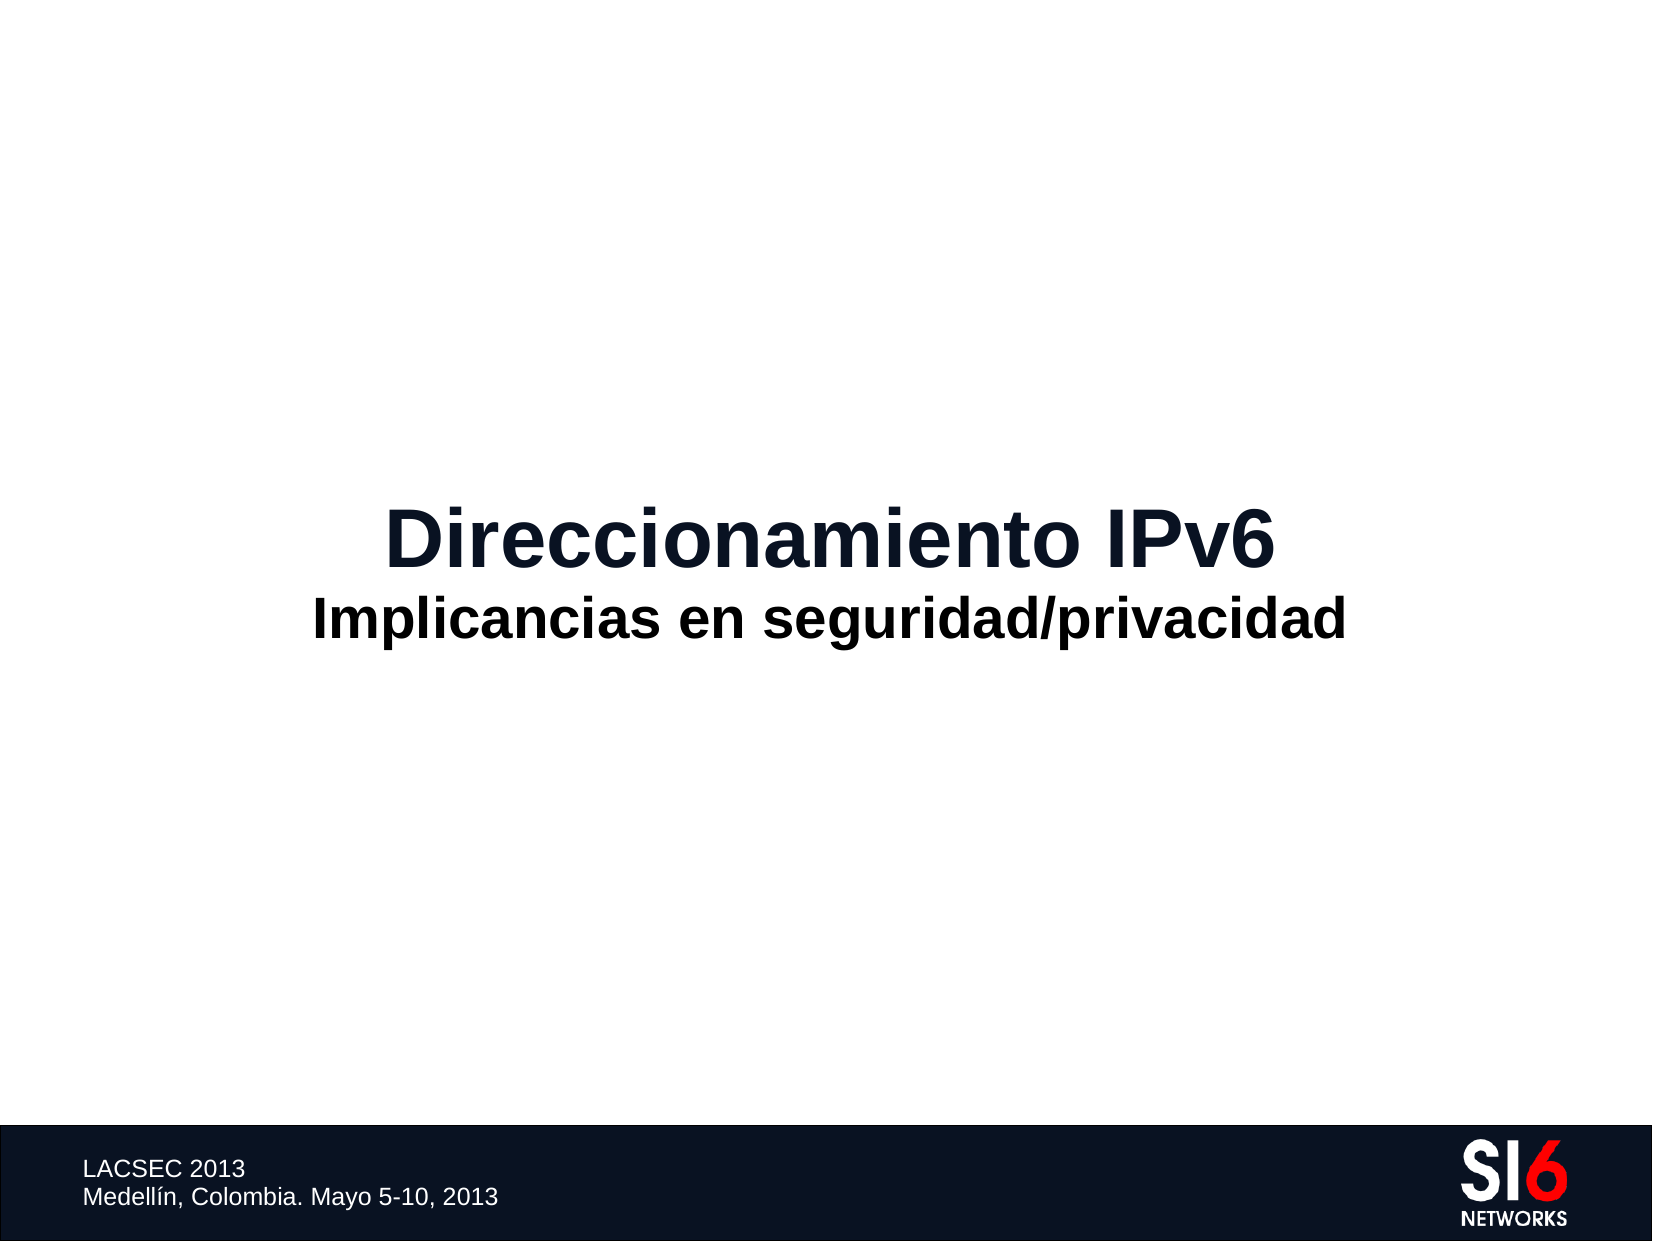

# Direccionamiento IPv6 Implicancias en seguridad/privacidad
5